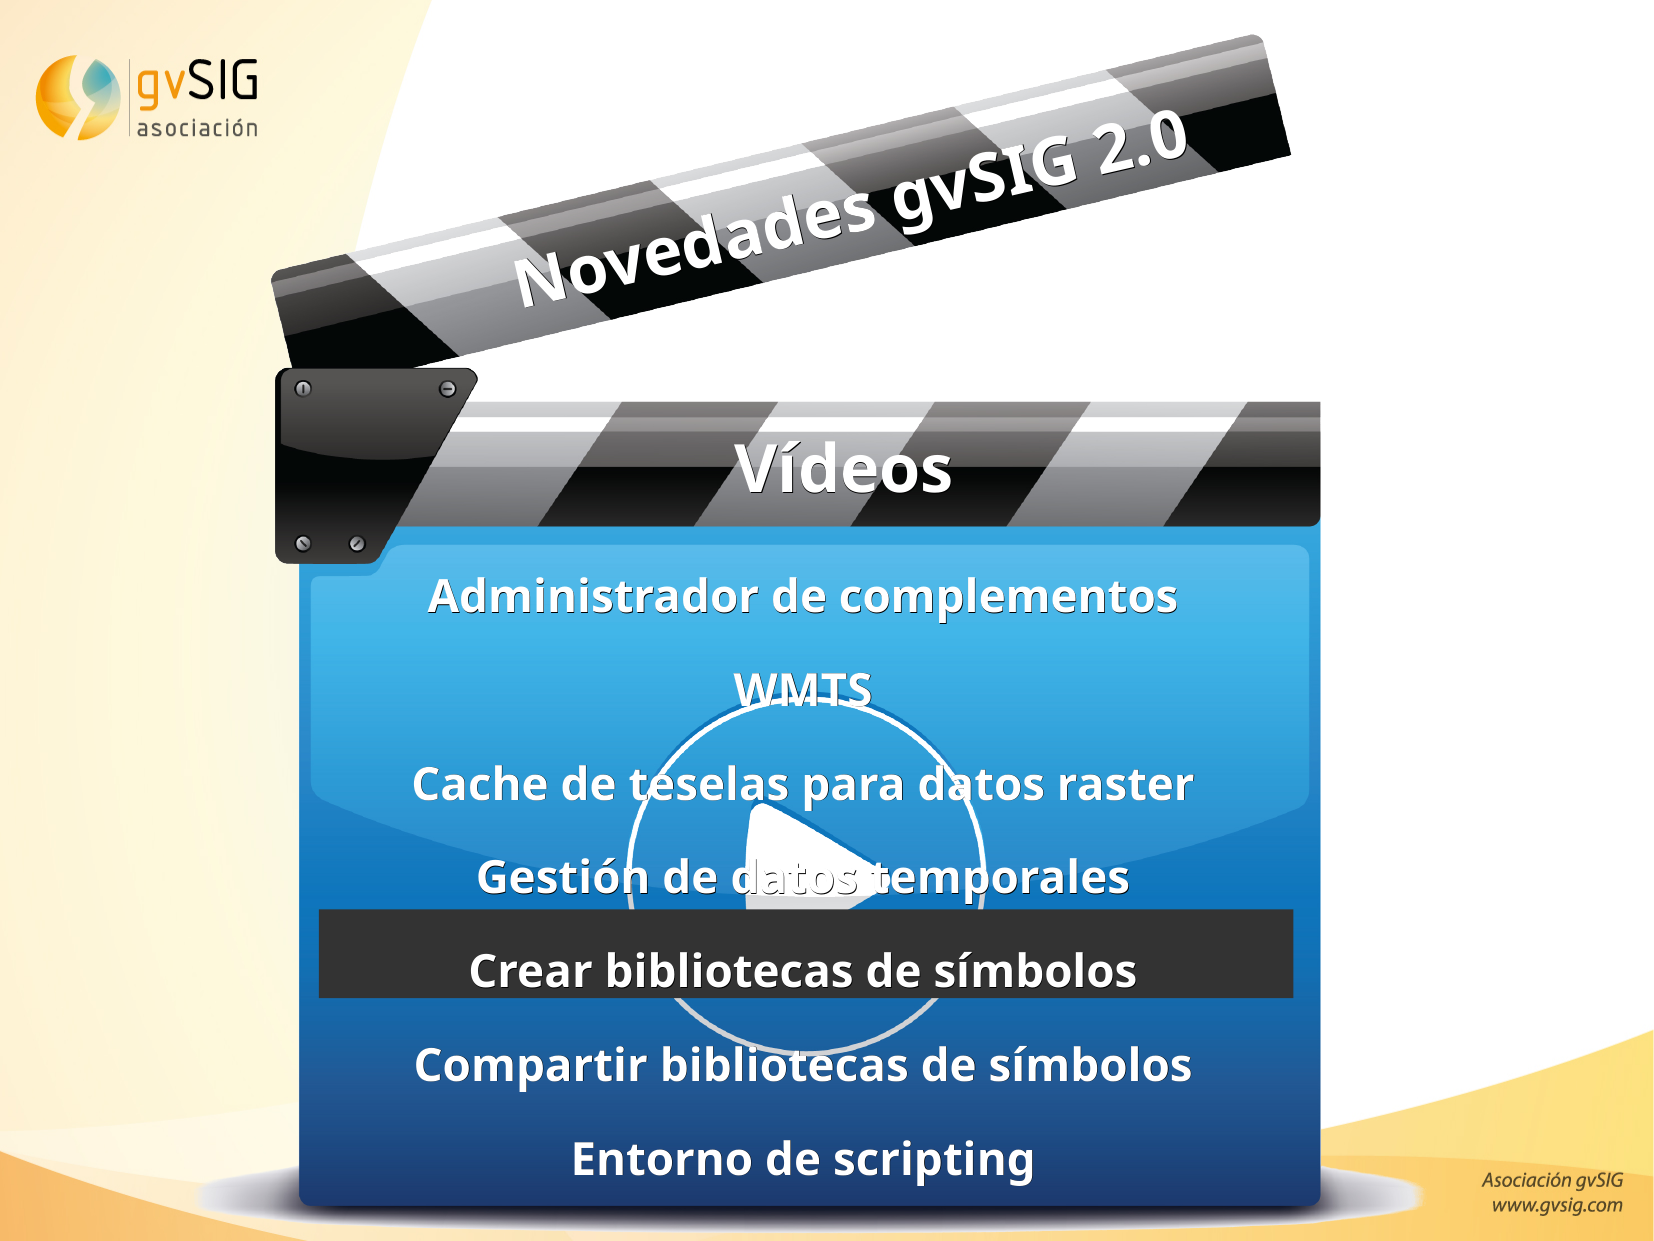

# Novedades gvSIG 2.0
Vídeos
Administrador de complementos
WMTS
Cache de teselas para datos raster
Gestión de datos temporales
Crear bibliotecas de símbolos
Compartir bibliotecas de símbolos
Entorno de scripting